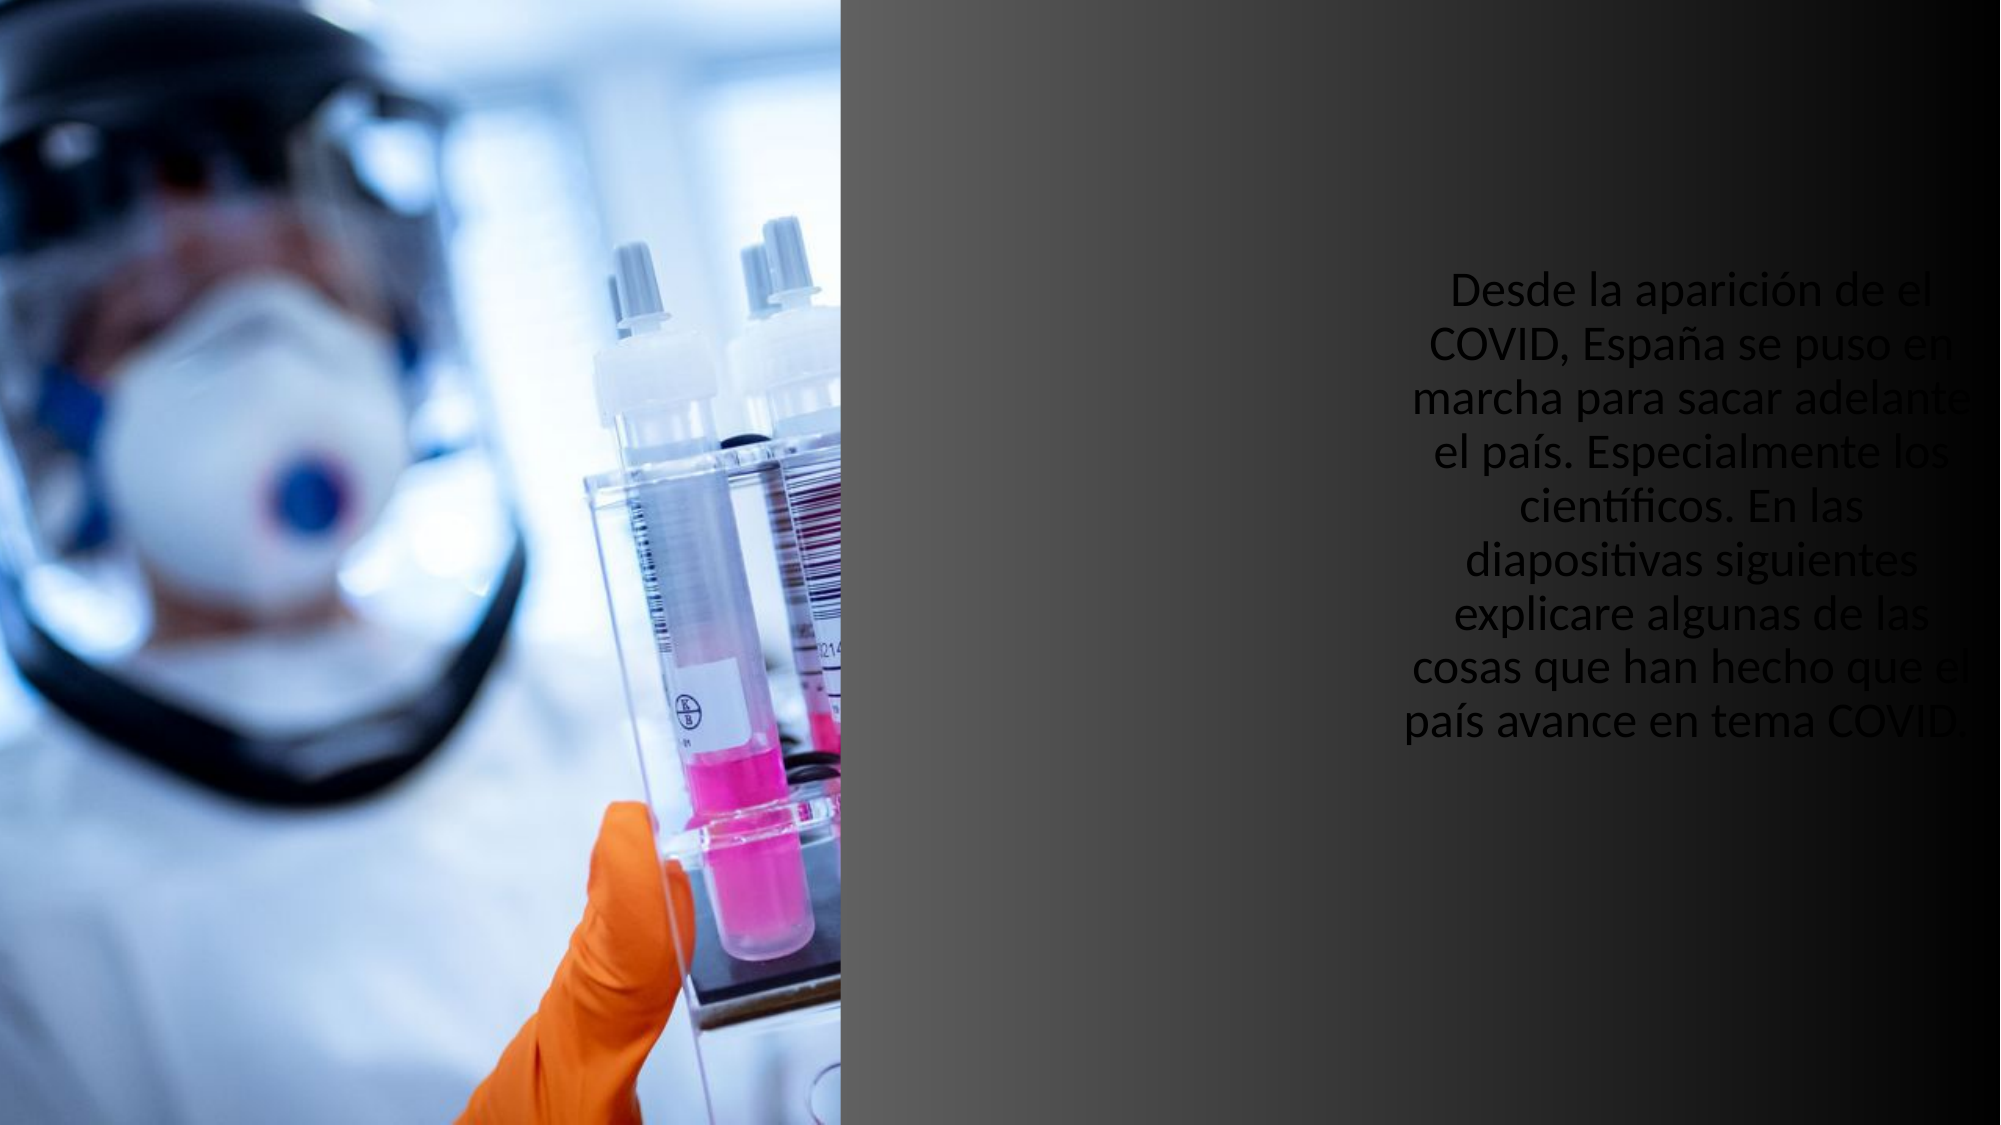

# Desde la aparición de el COVID, España se puso en marcha para sacar adelante el país. Especialmente los científicos. En las diapositivas siguientes explicare algunas de las cosas que han hecho que el país avance en tema COVID.